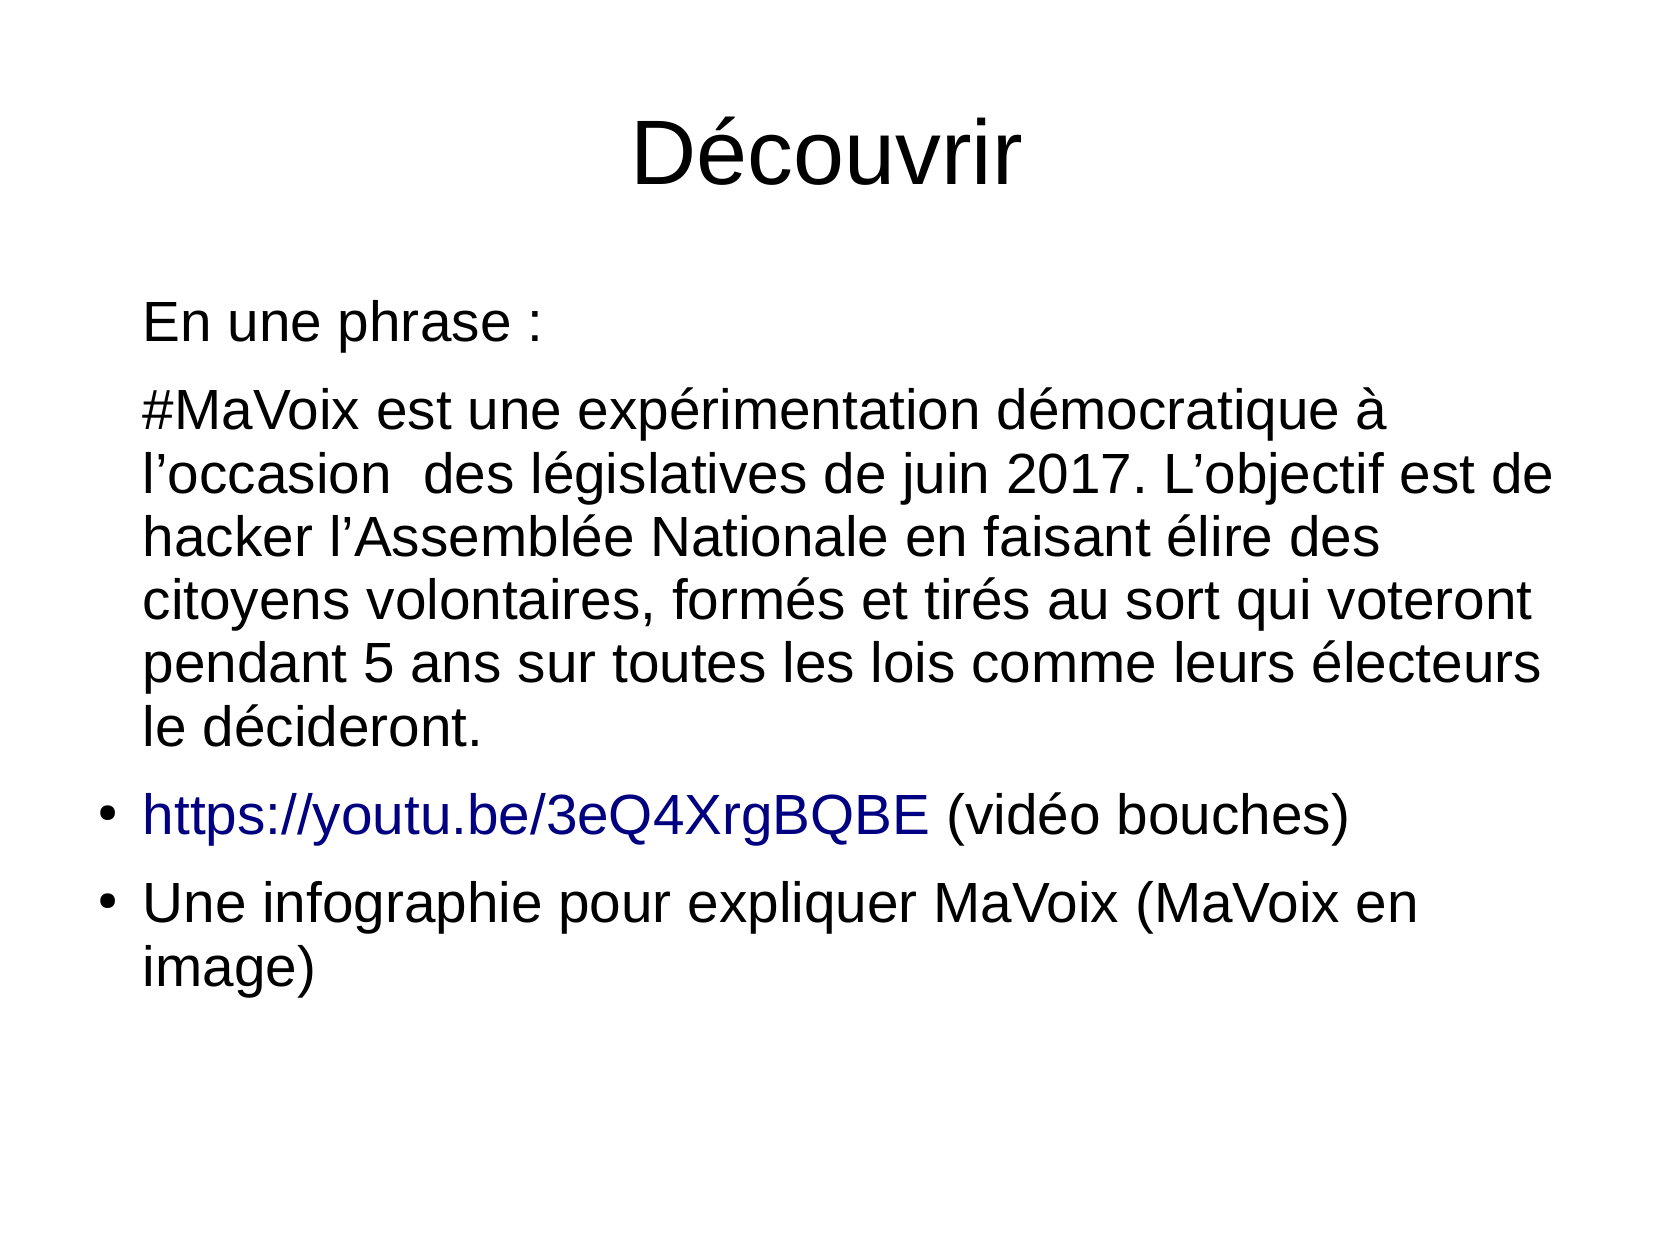

# Découvrir
En une phrase :
#MaVoix est une expérimentation démocratique à l’occasion des législatives de juin 2017. L’objectif est de hacker l’Assemblée Nationale en faisant élire des citoyens volontaires, formés et tirés au sort qui voteront pendant 5 ans sur toutes les lois comme leurs électeurs le décideront.
https://youtu.be/3eQ4XrgBQBE (vidéo bouches)
Une infographie pour expliquer MaVoix (MaVoix en image)